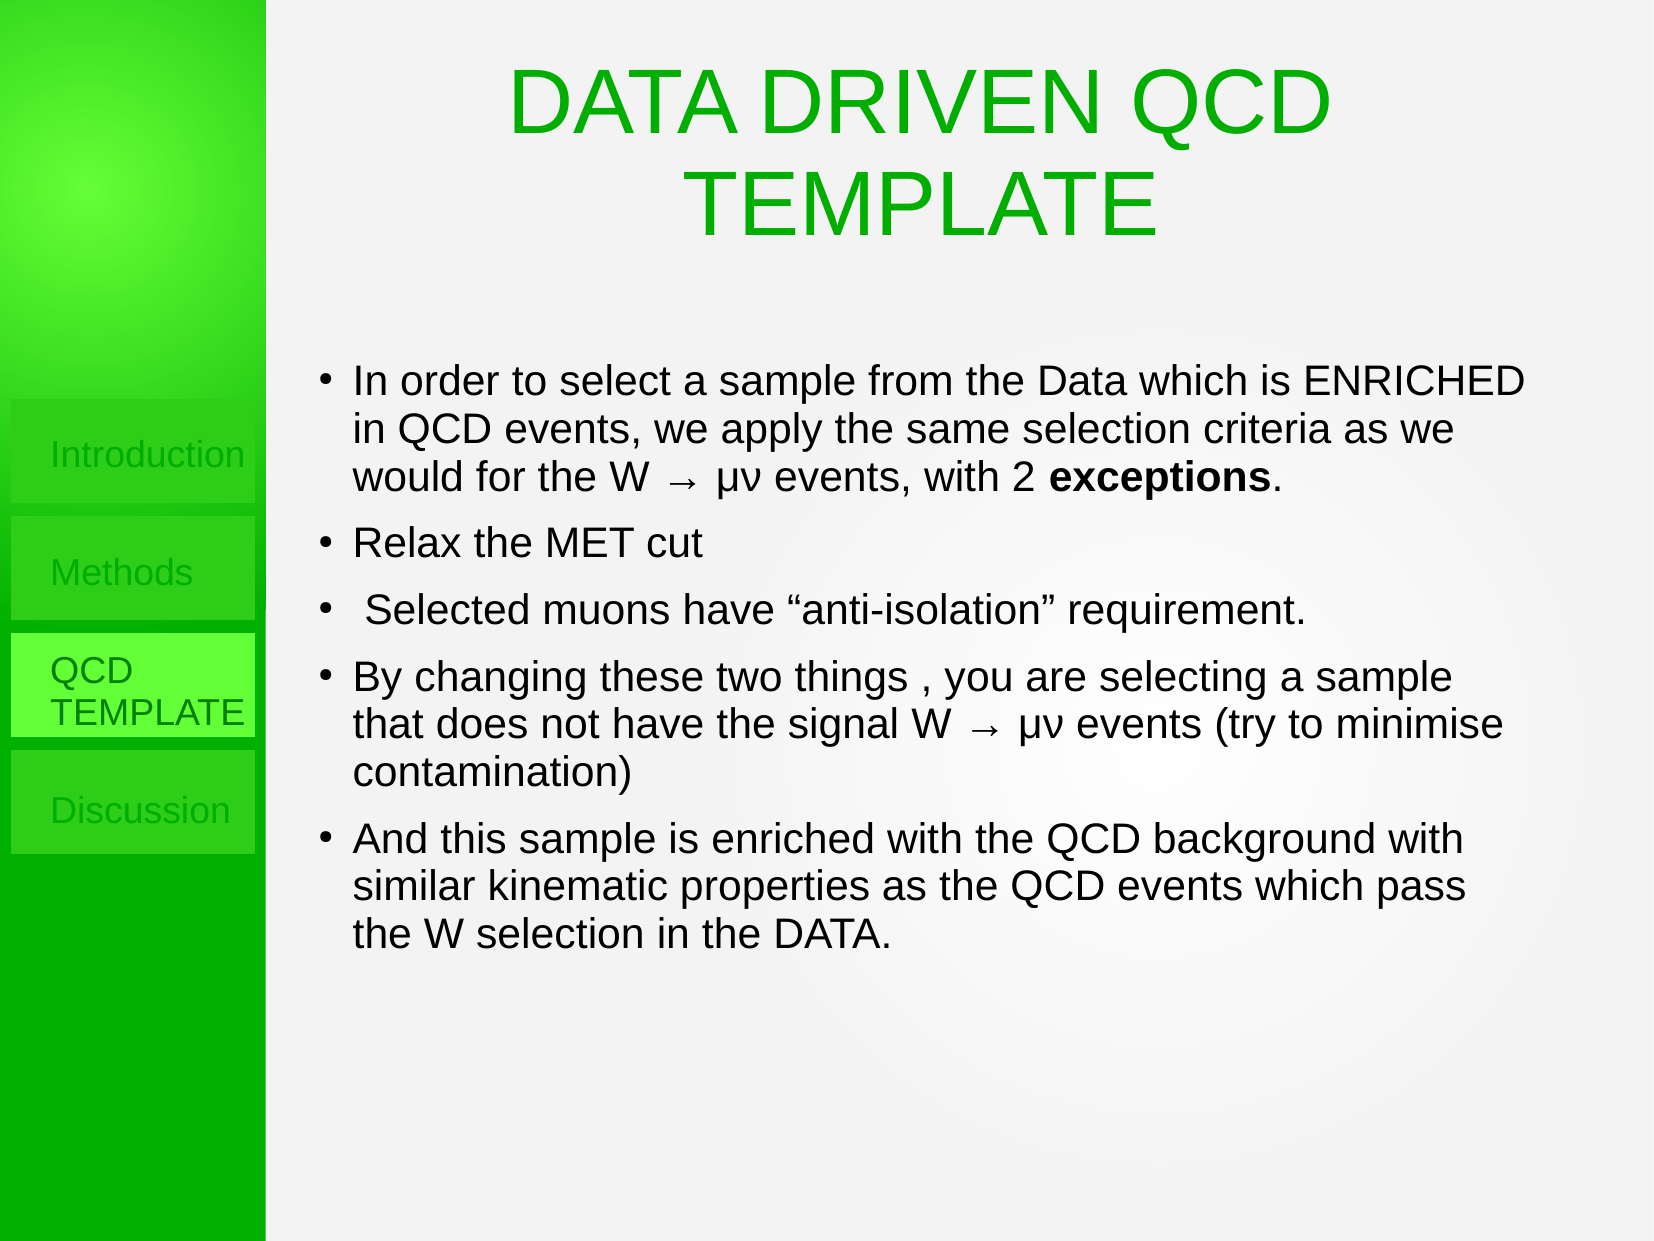

# DATA DRIVEN QCD TEMPLATE
In order to select a sample from the Data which is ENRICHED in QCD events, we apply the same selection criteria as we would for the W → μν events, with 2 exceptions.
Relax the MET cut
 Selected muons have “anti-isolation” requirement.
By changing these two things , you are selecting a sample that does not have the signal W → μν events (try to minimise contamination)
And this sample is enriched with the QCD background with similar kinematic properties as the QCD events which pass the W selection in the DATA.
Introduction
Methods
QCD TEMPLATE
Discussion